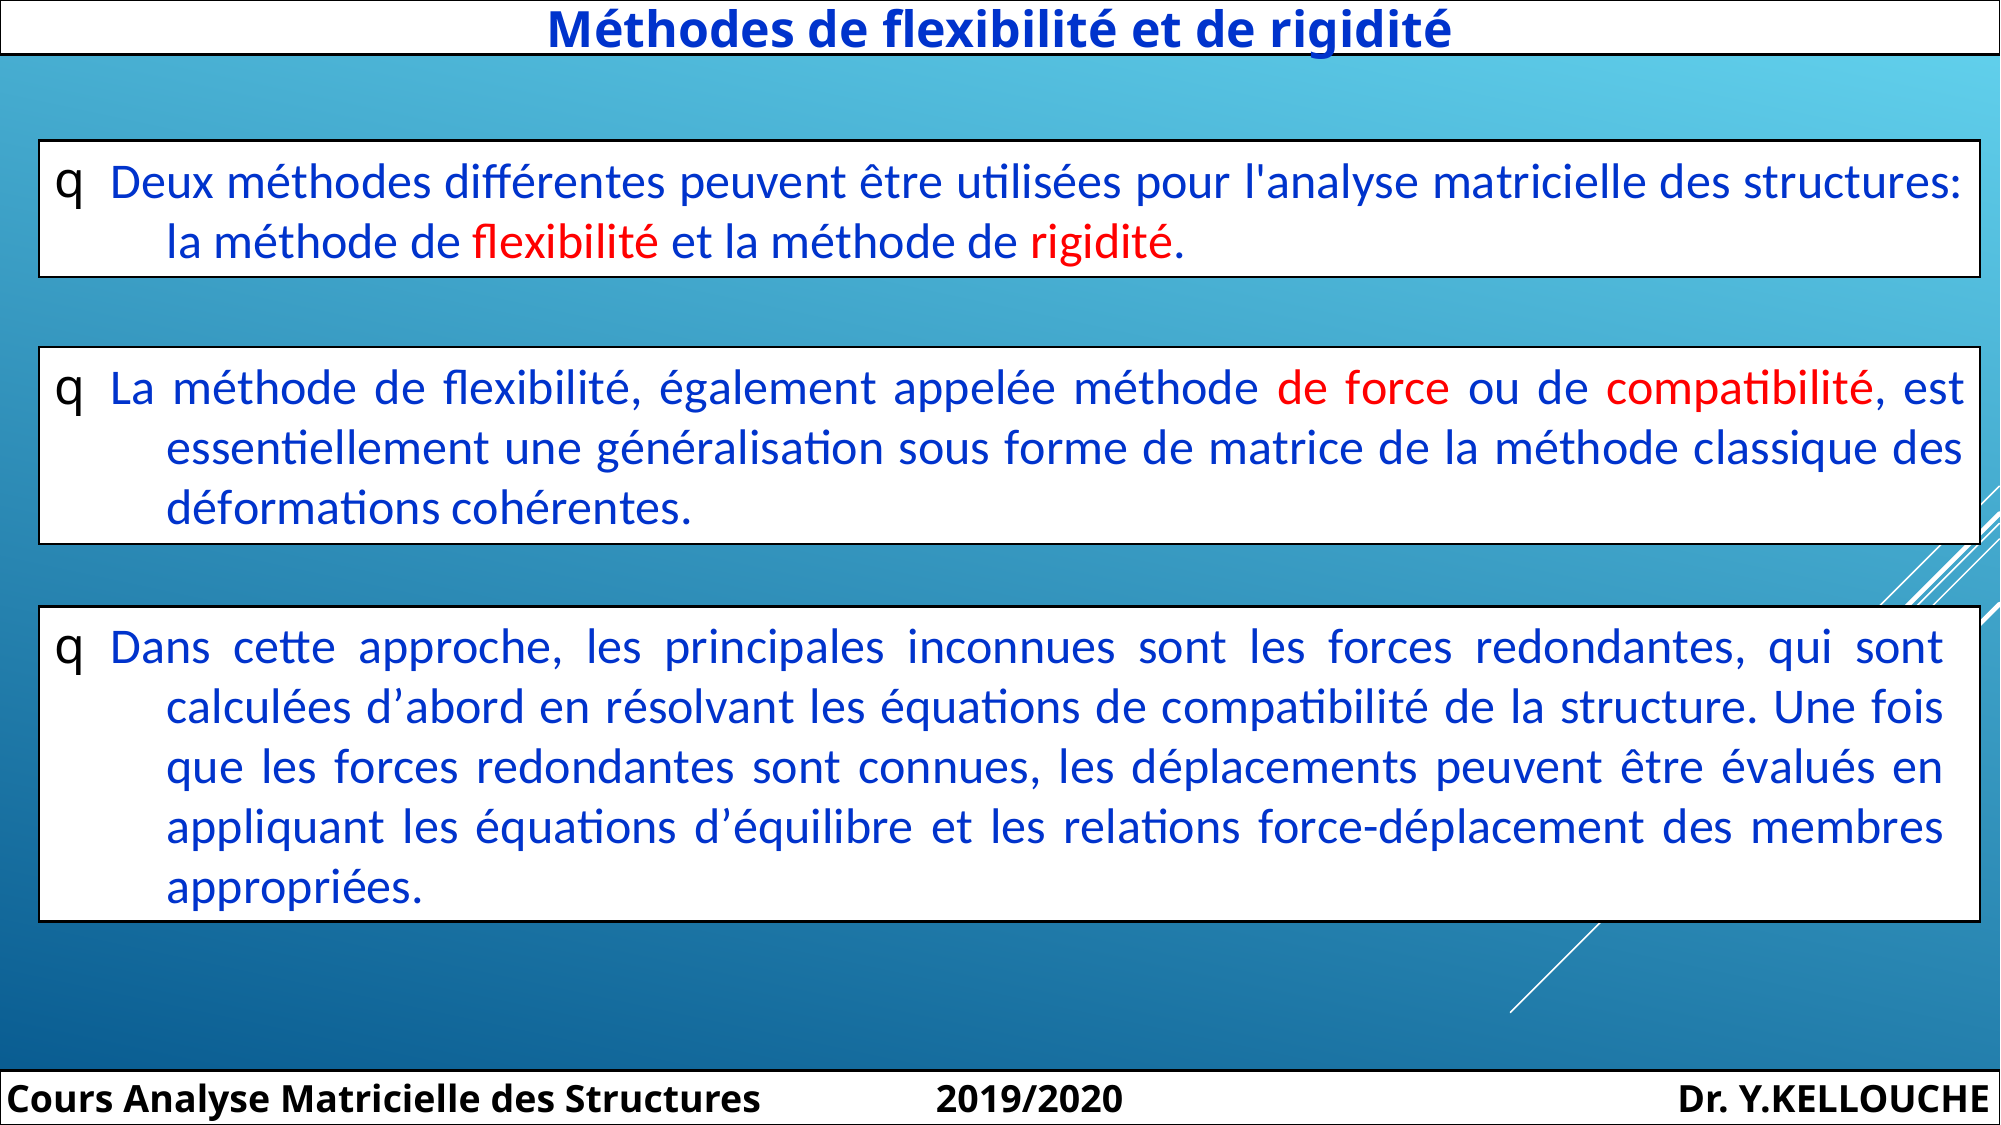

Méthodes de flexibilité et de rigidité
Deux méthodes différentes peuvent être utilisées pour l'analyse matricielle des structures: la méthode de flexibilité et la méthode de rigidité.
La méthode de flexibilité, également appelée méthode de force ou de compatibilité, est essentiellement une généralisation sous forme de matrice de la méthode classique des déformations cohérentes.
Dans cette approche, les principales inconnues sont les forces redondantes, qui sont calculées d’abord en résolvant les équations de compatibilité de la structure. Une fois que les forces redondantes sont connues, les déplacements peuvent être évalués en appliquant les équations d’équilibre et les relations force-déplacement des membres appropriées.
Cours Analyse Matricielle des Structures 2019/2020 Dr. Y.KELLOUCHE